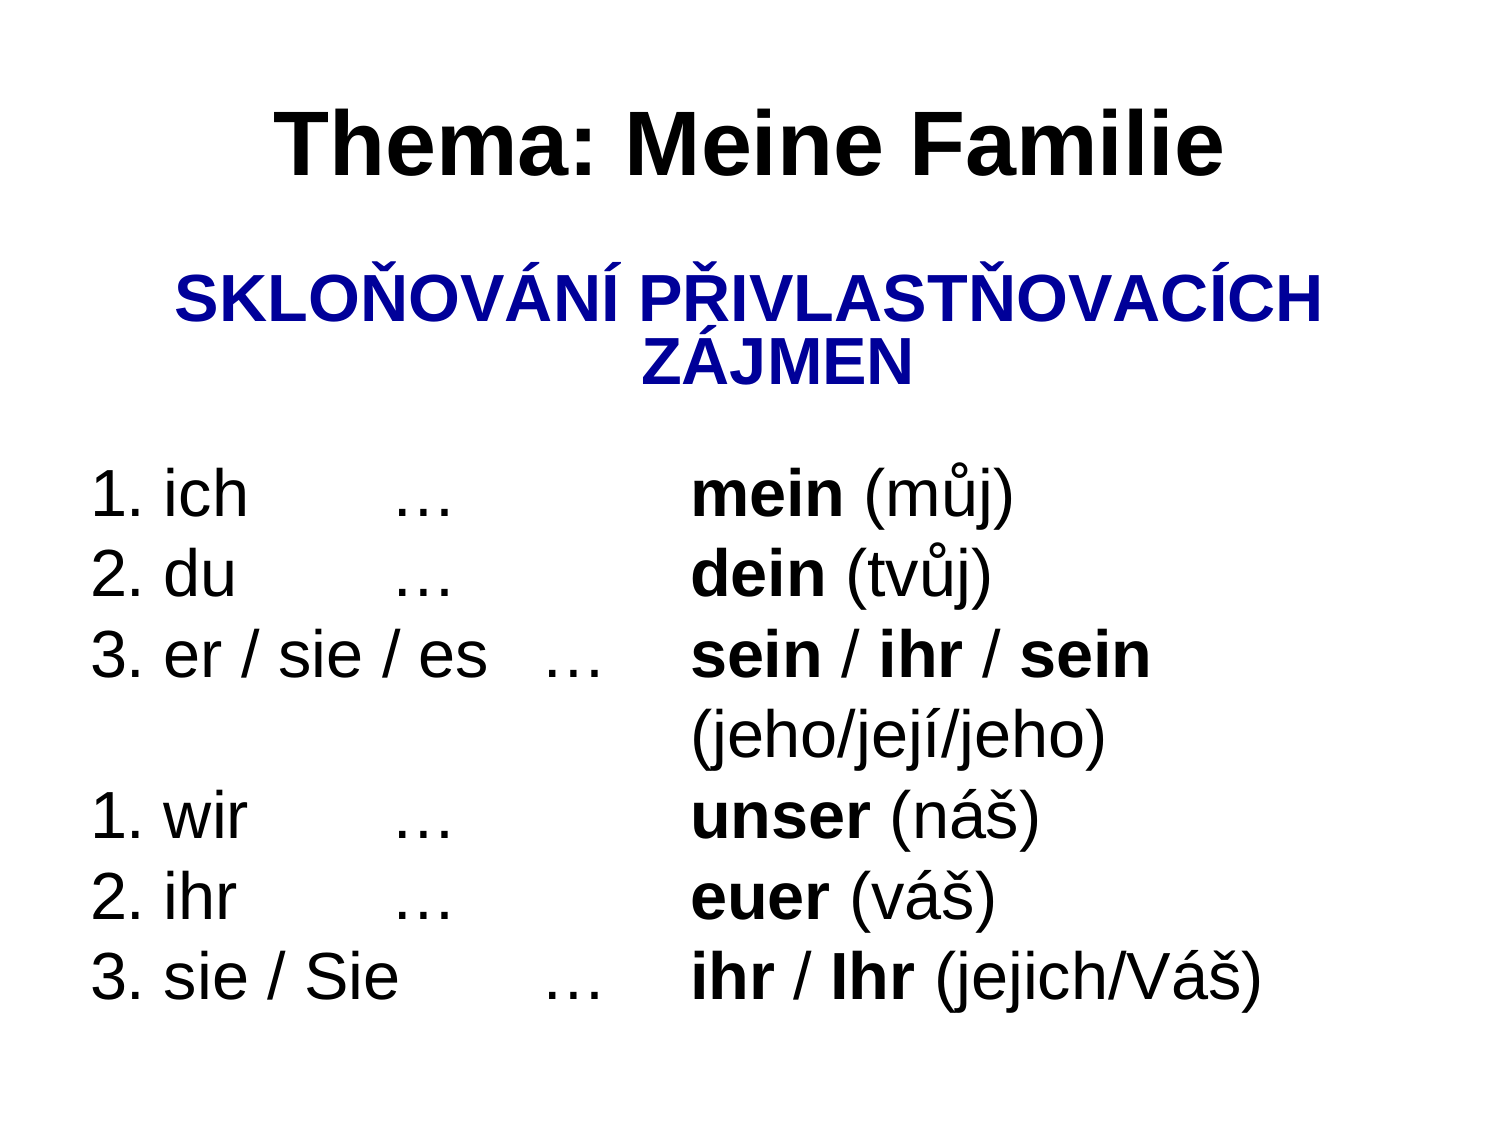

# Thema: Meine Familie
SKLOŇOVÁNÍ PŘIVLASTŇOVACÍCH ZÁJMEN
1. ich 	…		mein (můj)
2. du 	…		dein (tvůj)
3. er / sie / es 	…	sein / ihr / sein
					(jeho/její/jeho)
1. wir 	…		unser (náš)
2. ihr 	…		euer (váš)
3. sie / Sie 	…	ihr / Ihr (jejich/Váš)